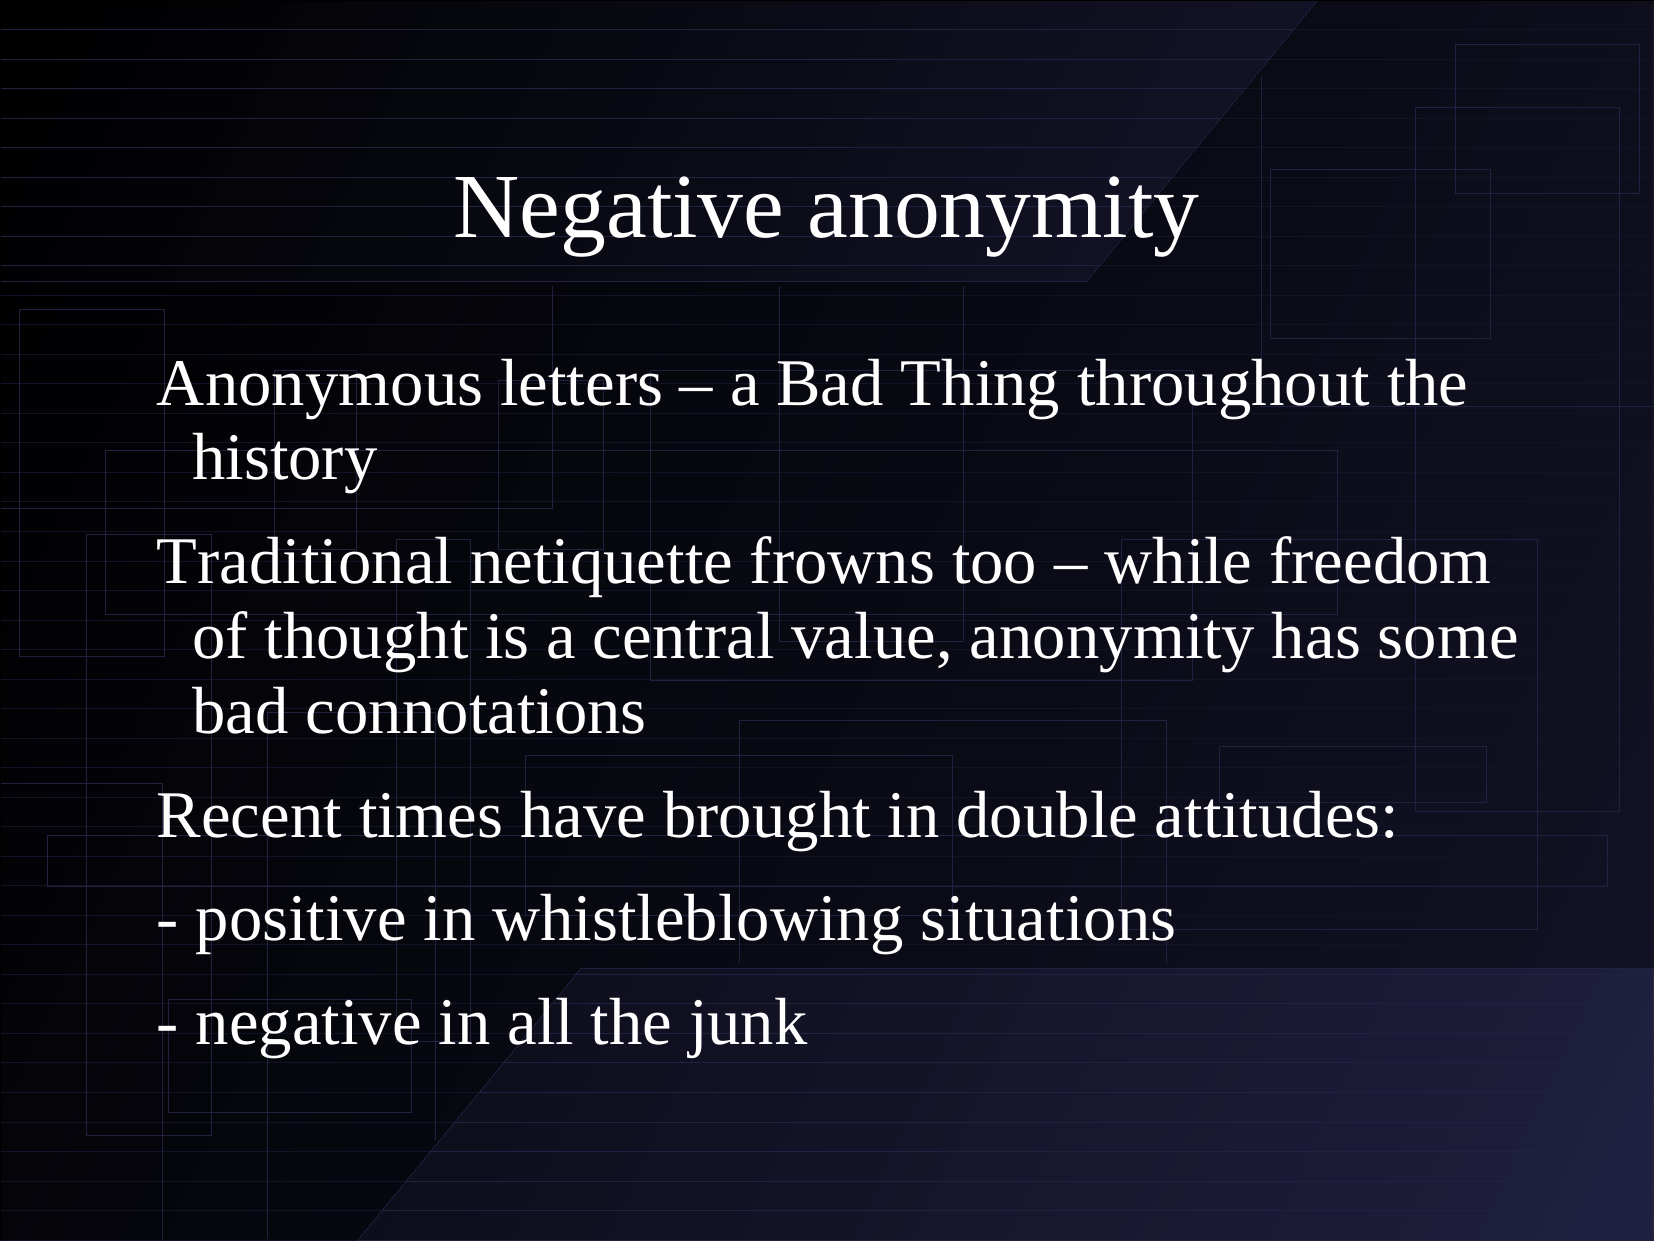

# Negative anonymity
Anonymous letters – a Bad Thing throughout the history
Traditional netiquette frowns too – while freedom of thought is a central value, anonymity has some bad connotations
Recent times have brought in double attitudes:
- positive in whistleblowing situations
- negative in all the junk